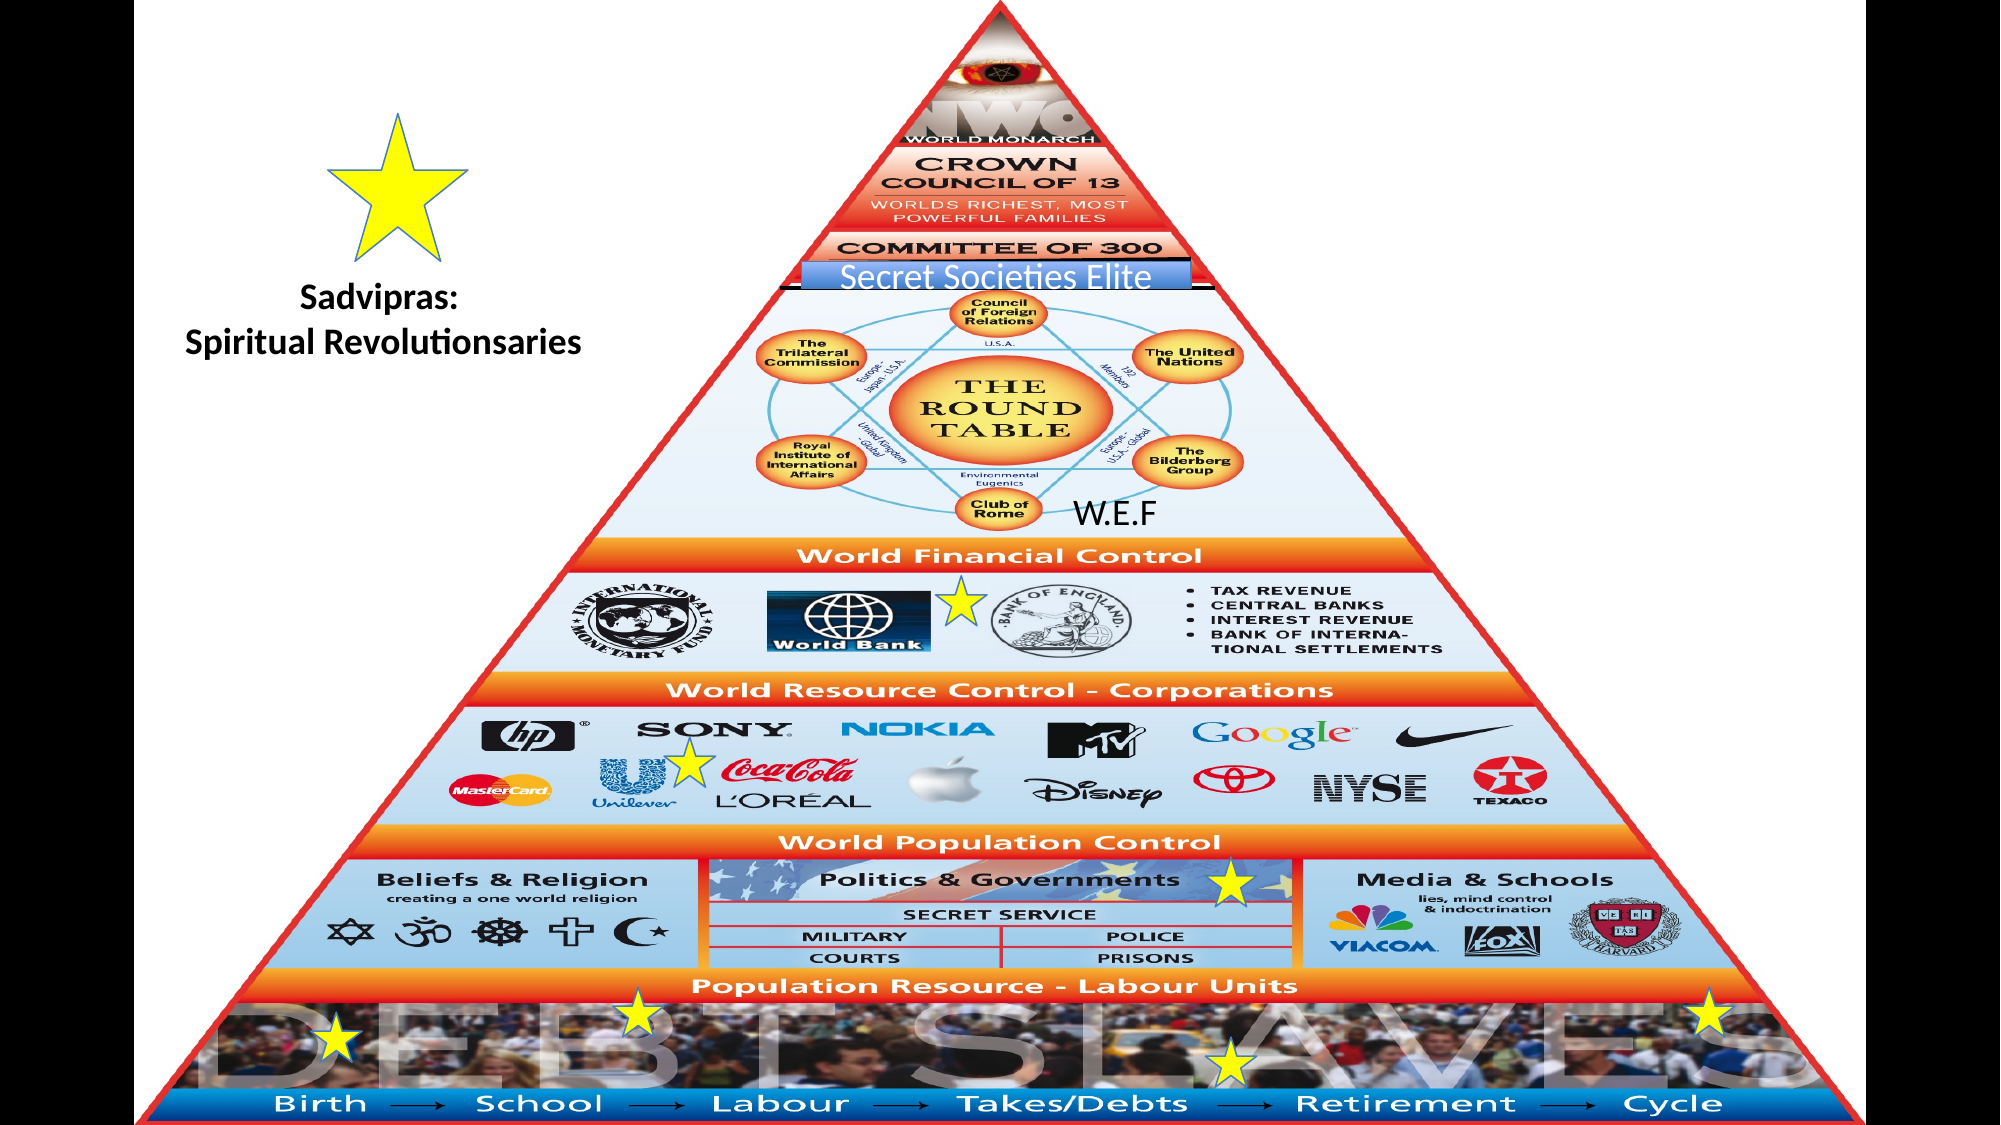

Secret Societies Elite
Sadvipras:
Spiritual Revolutionsaries
W.E.F